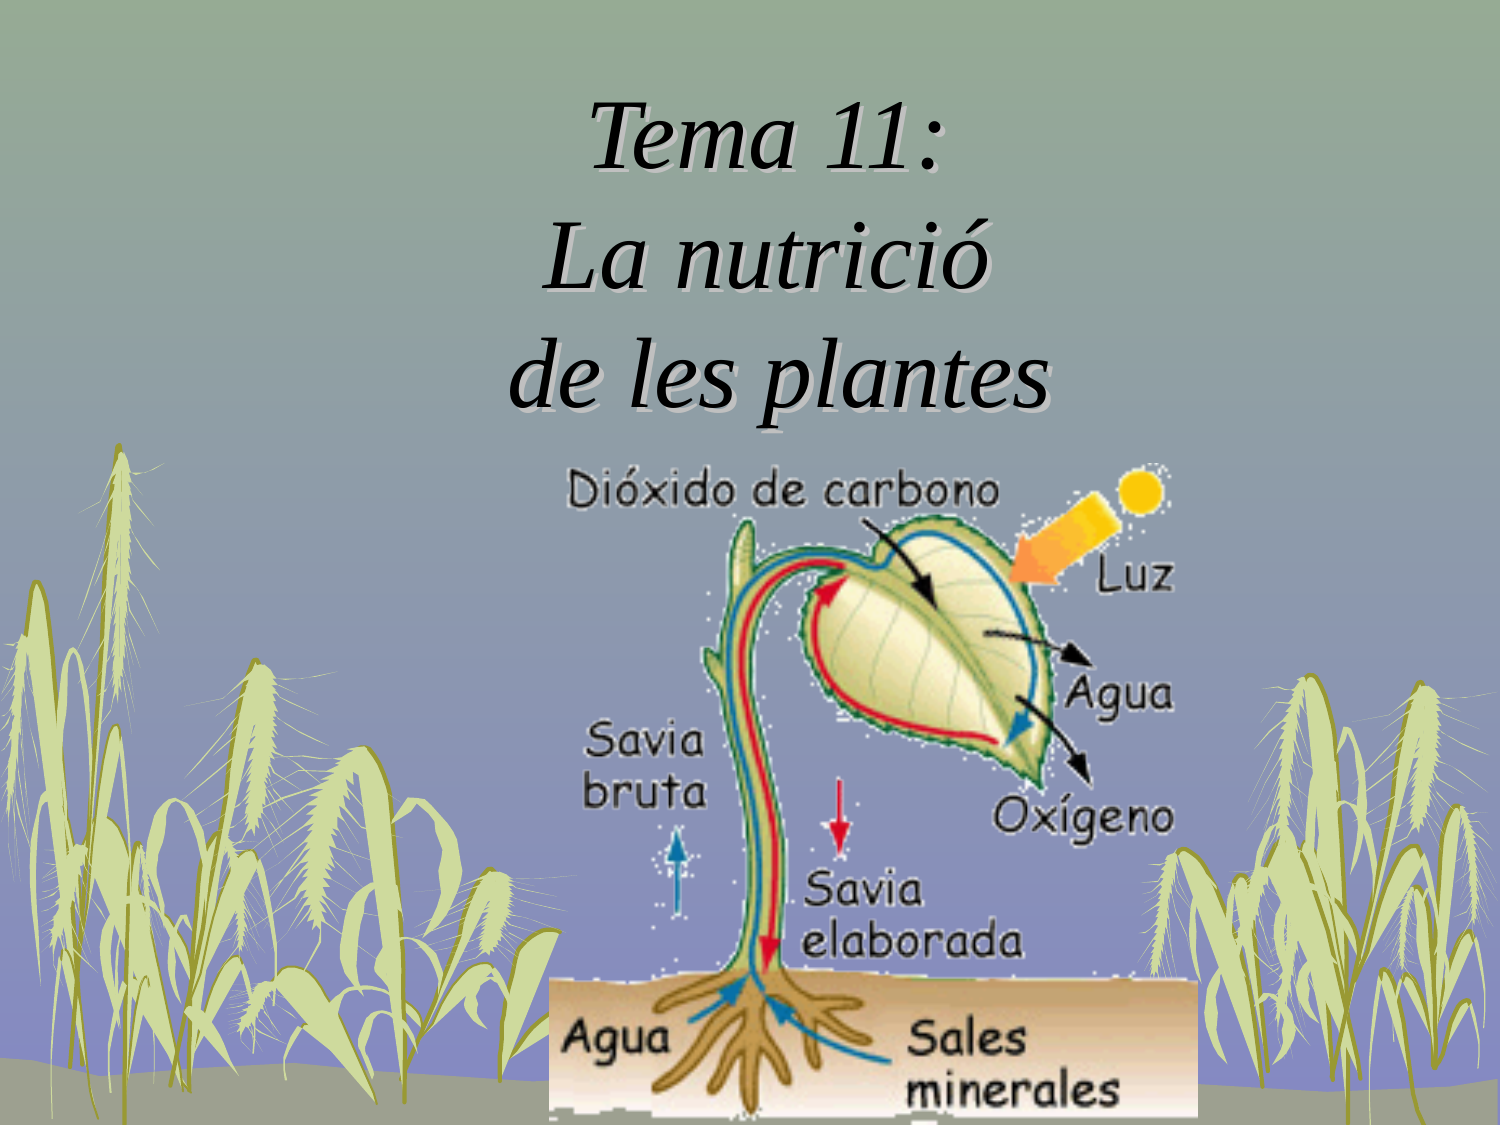

# Tema 11: La nutrició de les plantes